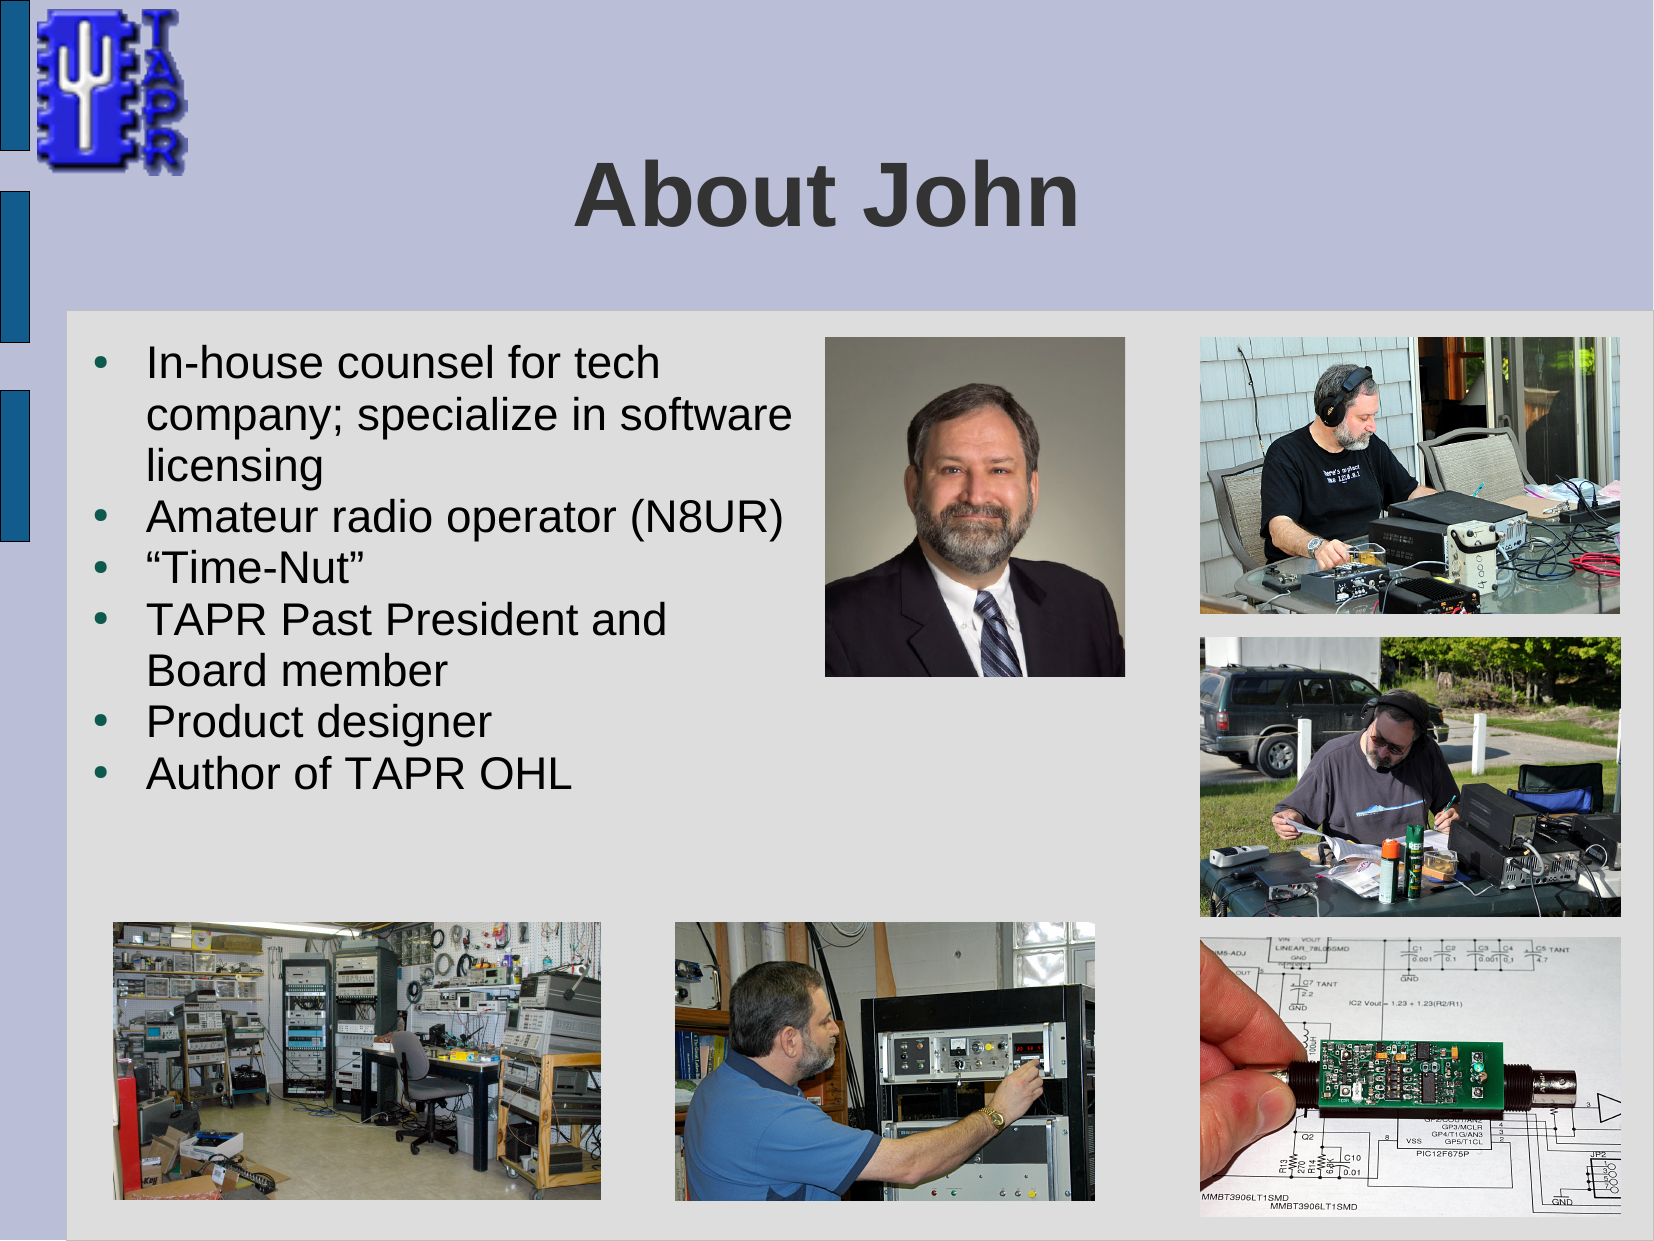

# About John
In-house counsel for tech company; specialize in software licensing
Amateur radio operator (N8UR)
“Time-Nut”
TAPR Past President and
Board member
Product designer
Author of TAPR OHL